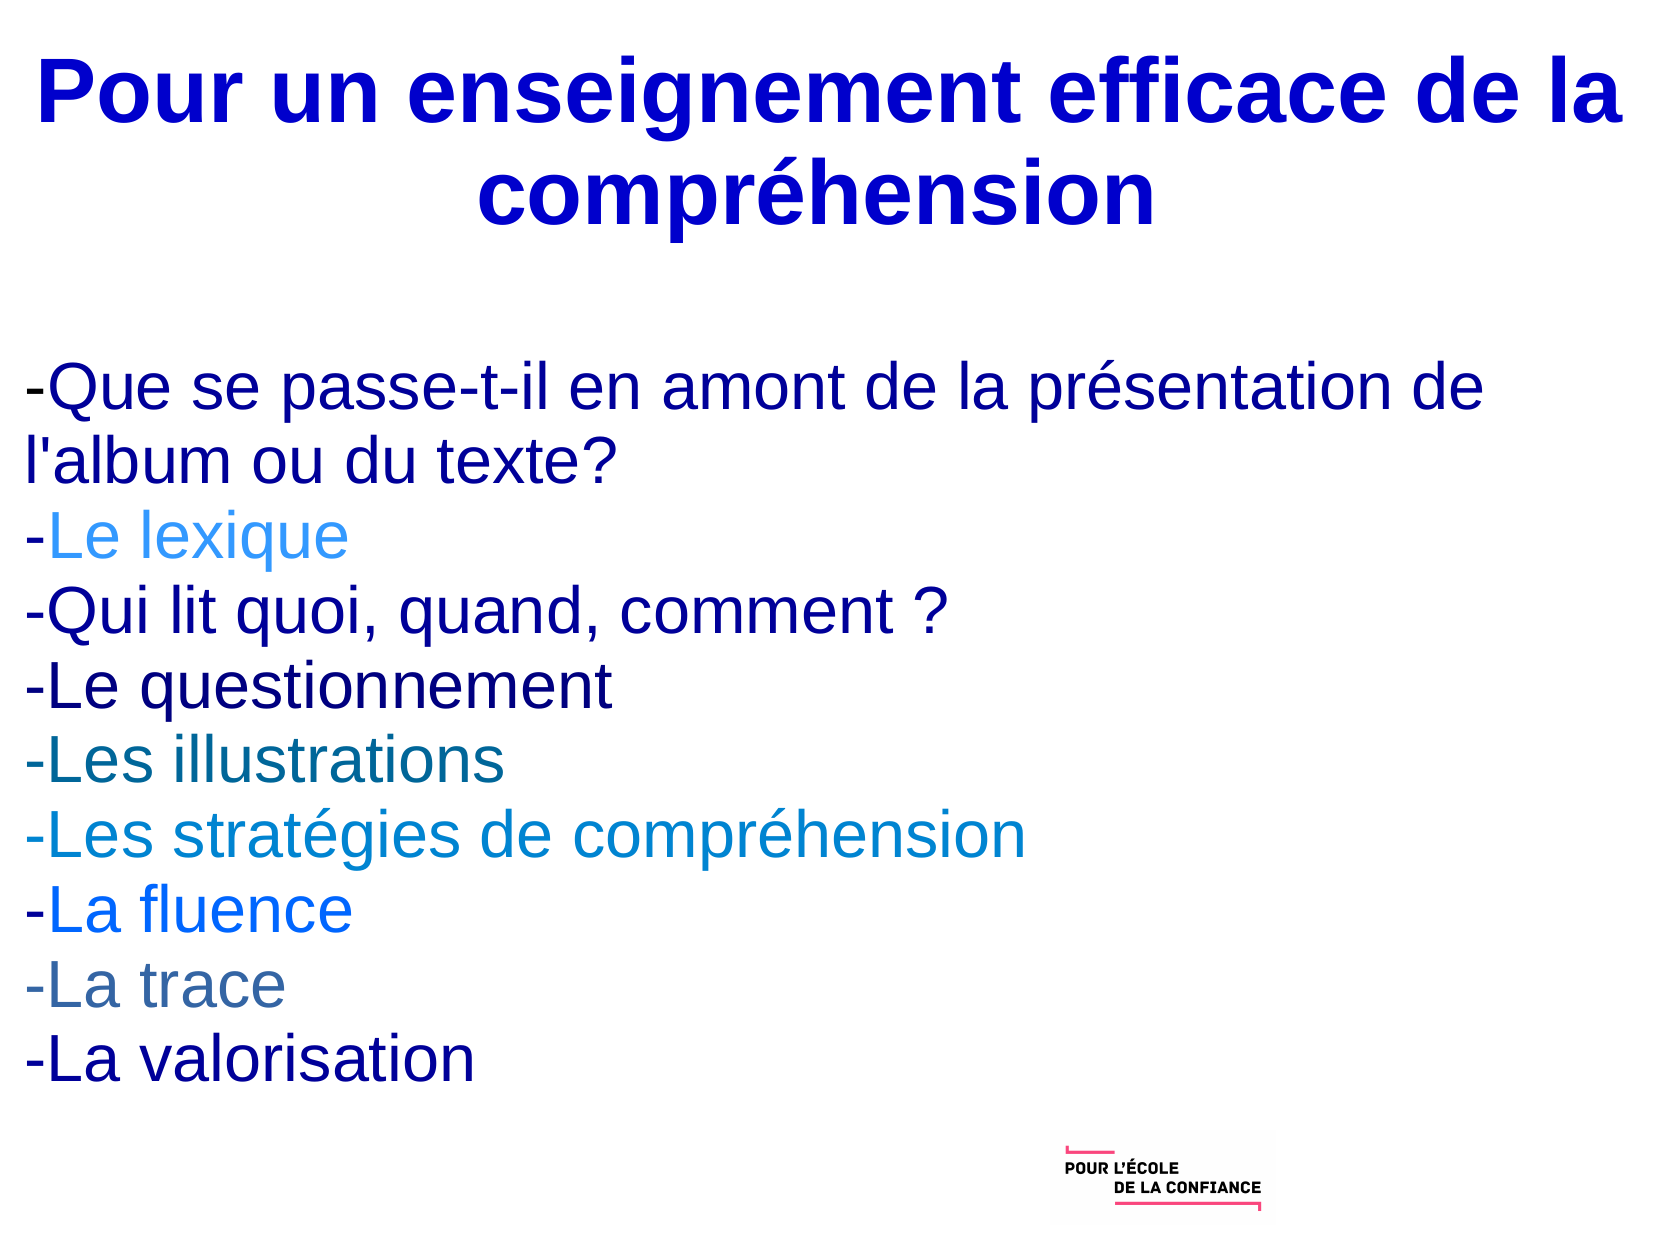

Pour un enseignement efficace de la compréhension
-Que se passe-t-il en amont de la présentation de l'album ou du texte?
-Le lexique
-Qui lit quoi, quand, comment ?
-Le questionnement
-Les illustrations
-Les stratégies de compréhension
-La fluence
-La trace
-La valorisation